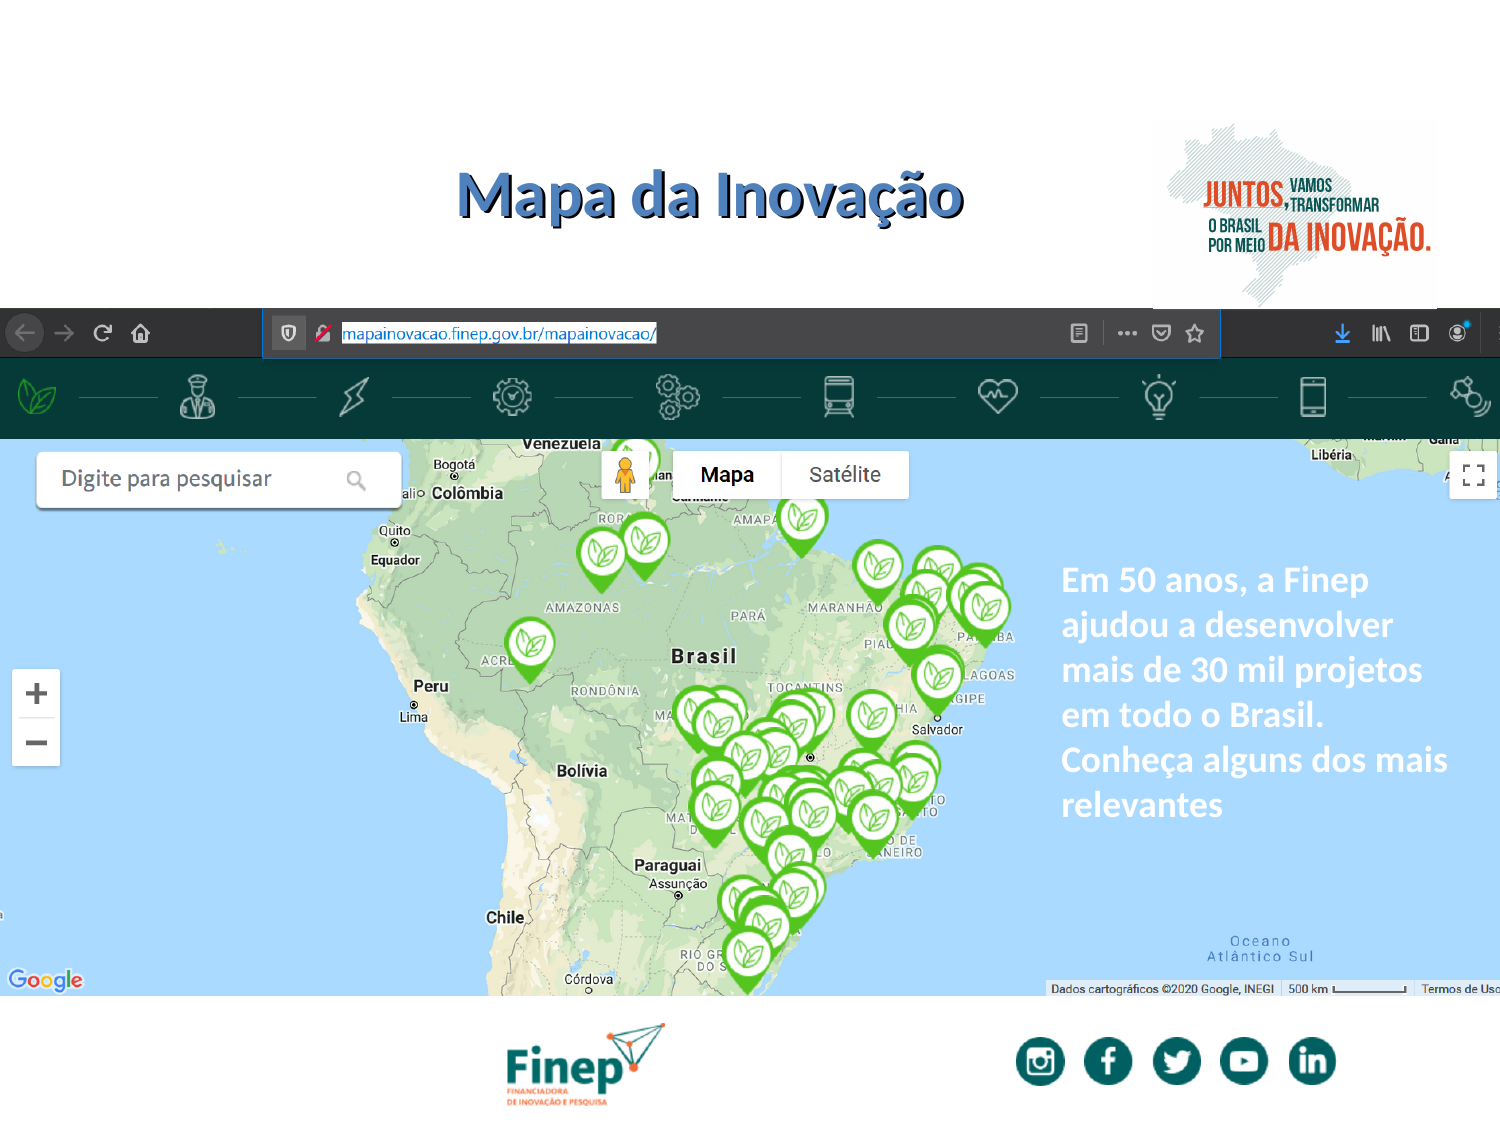

Mapa da Inovação
Em 50 anos, a Finep ajudou a desenvolver mais de 30 mil projetos em todo o Brasil. Conheça alguns dos mais relevantes